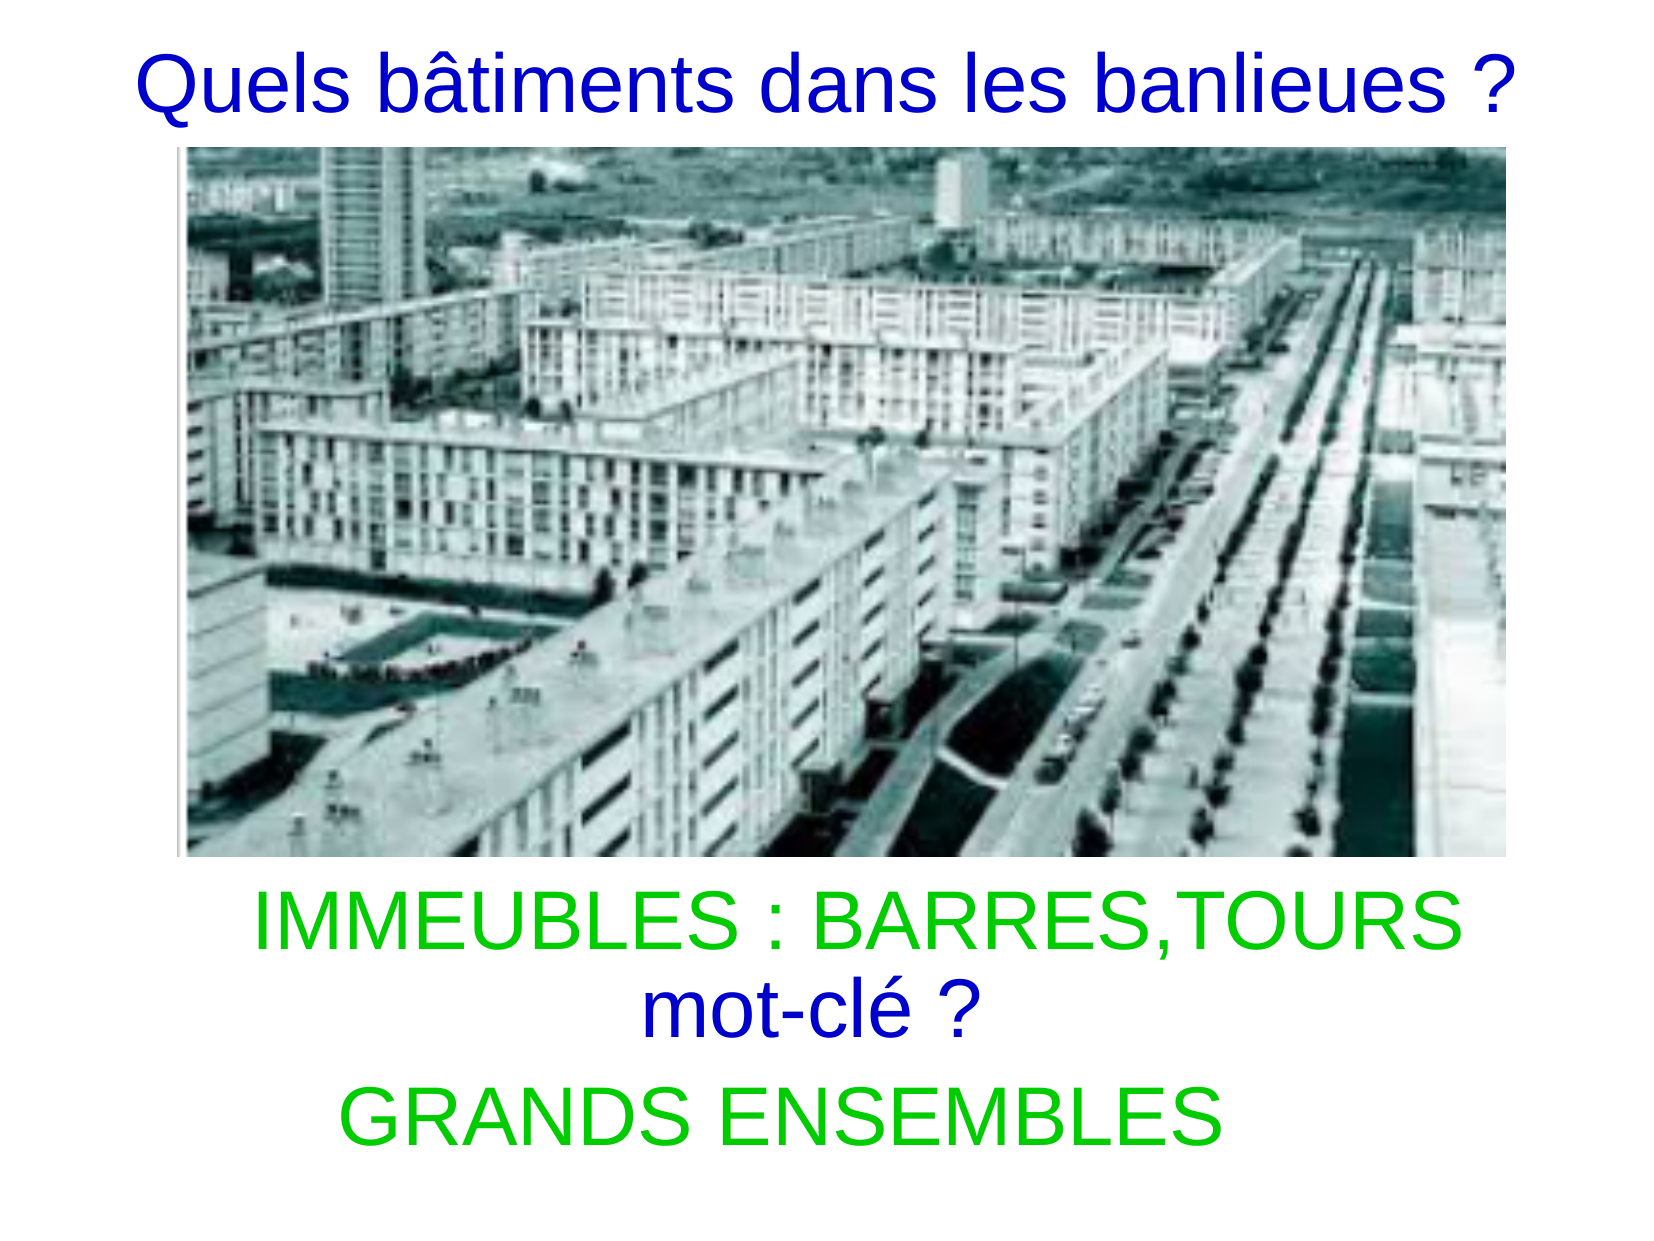

Quels bâtiments dans les banlieues ?
IMMEUBLES : BARRES,TOURS
mot-clé ?
 GRANDS ENSEMBLES